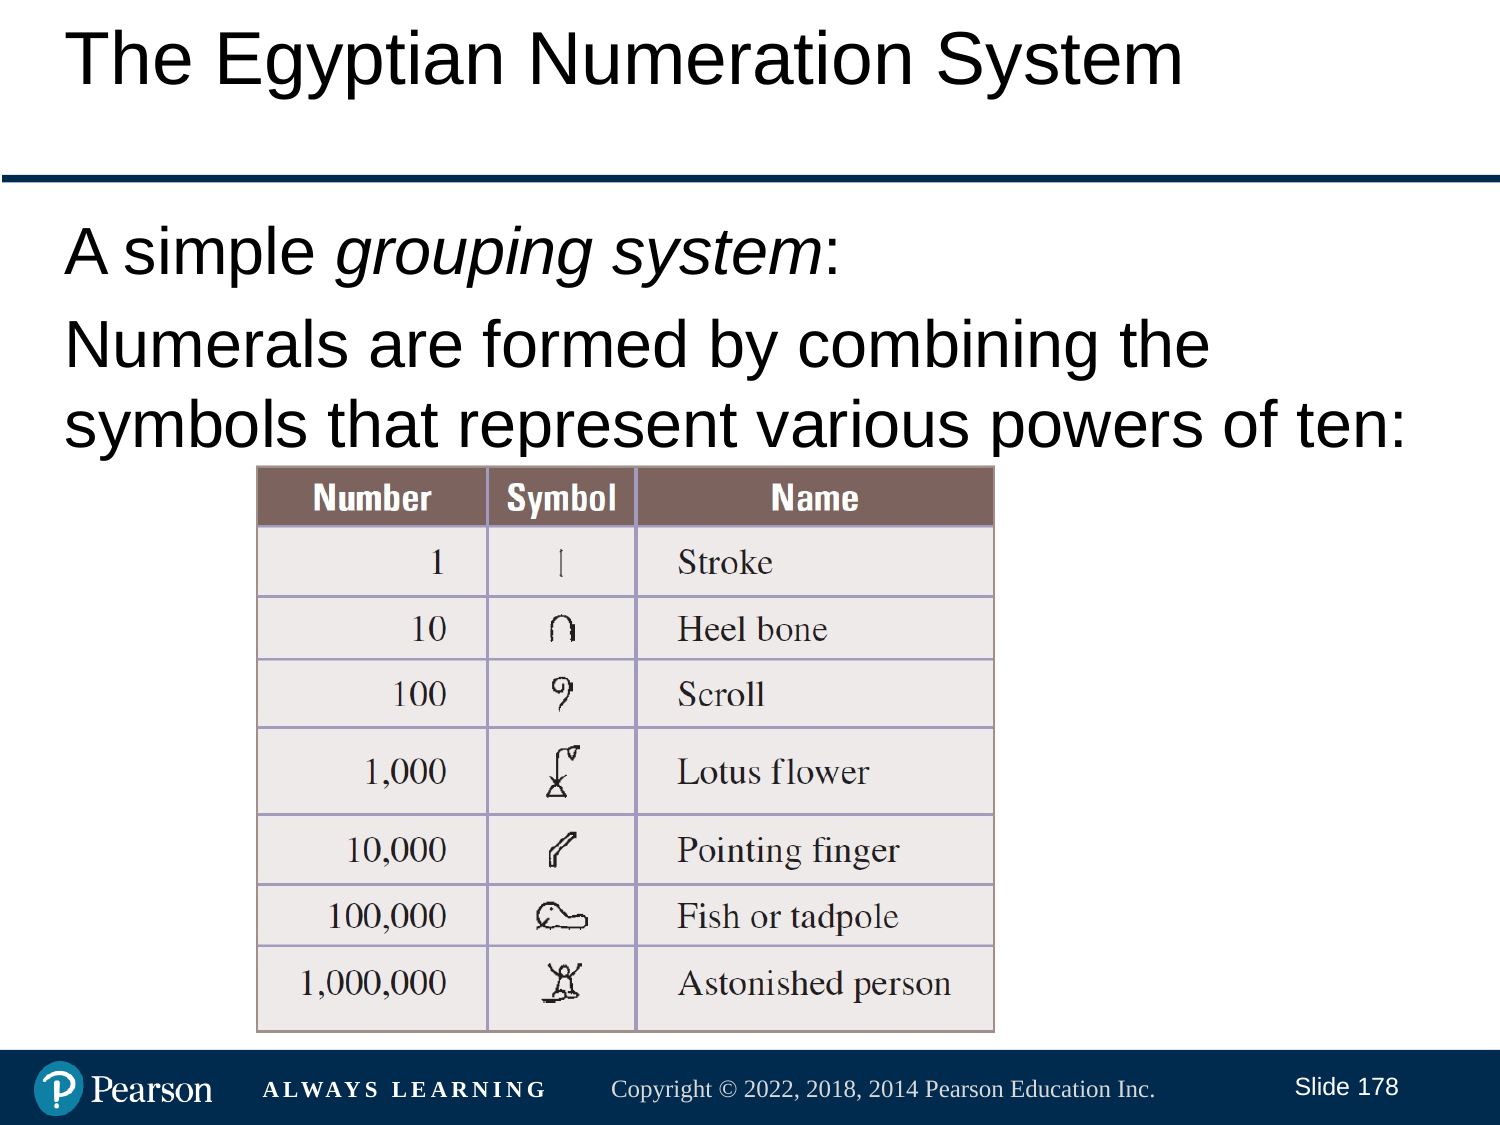

# The Egyptian Numeration System
A simple grouping system:
Numerals are formed by combining the symbols that represent various powers of ten: